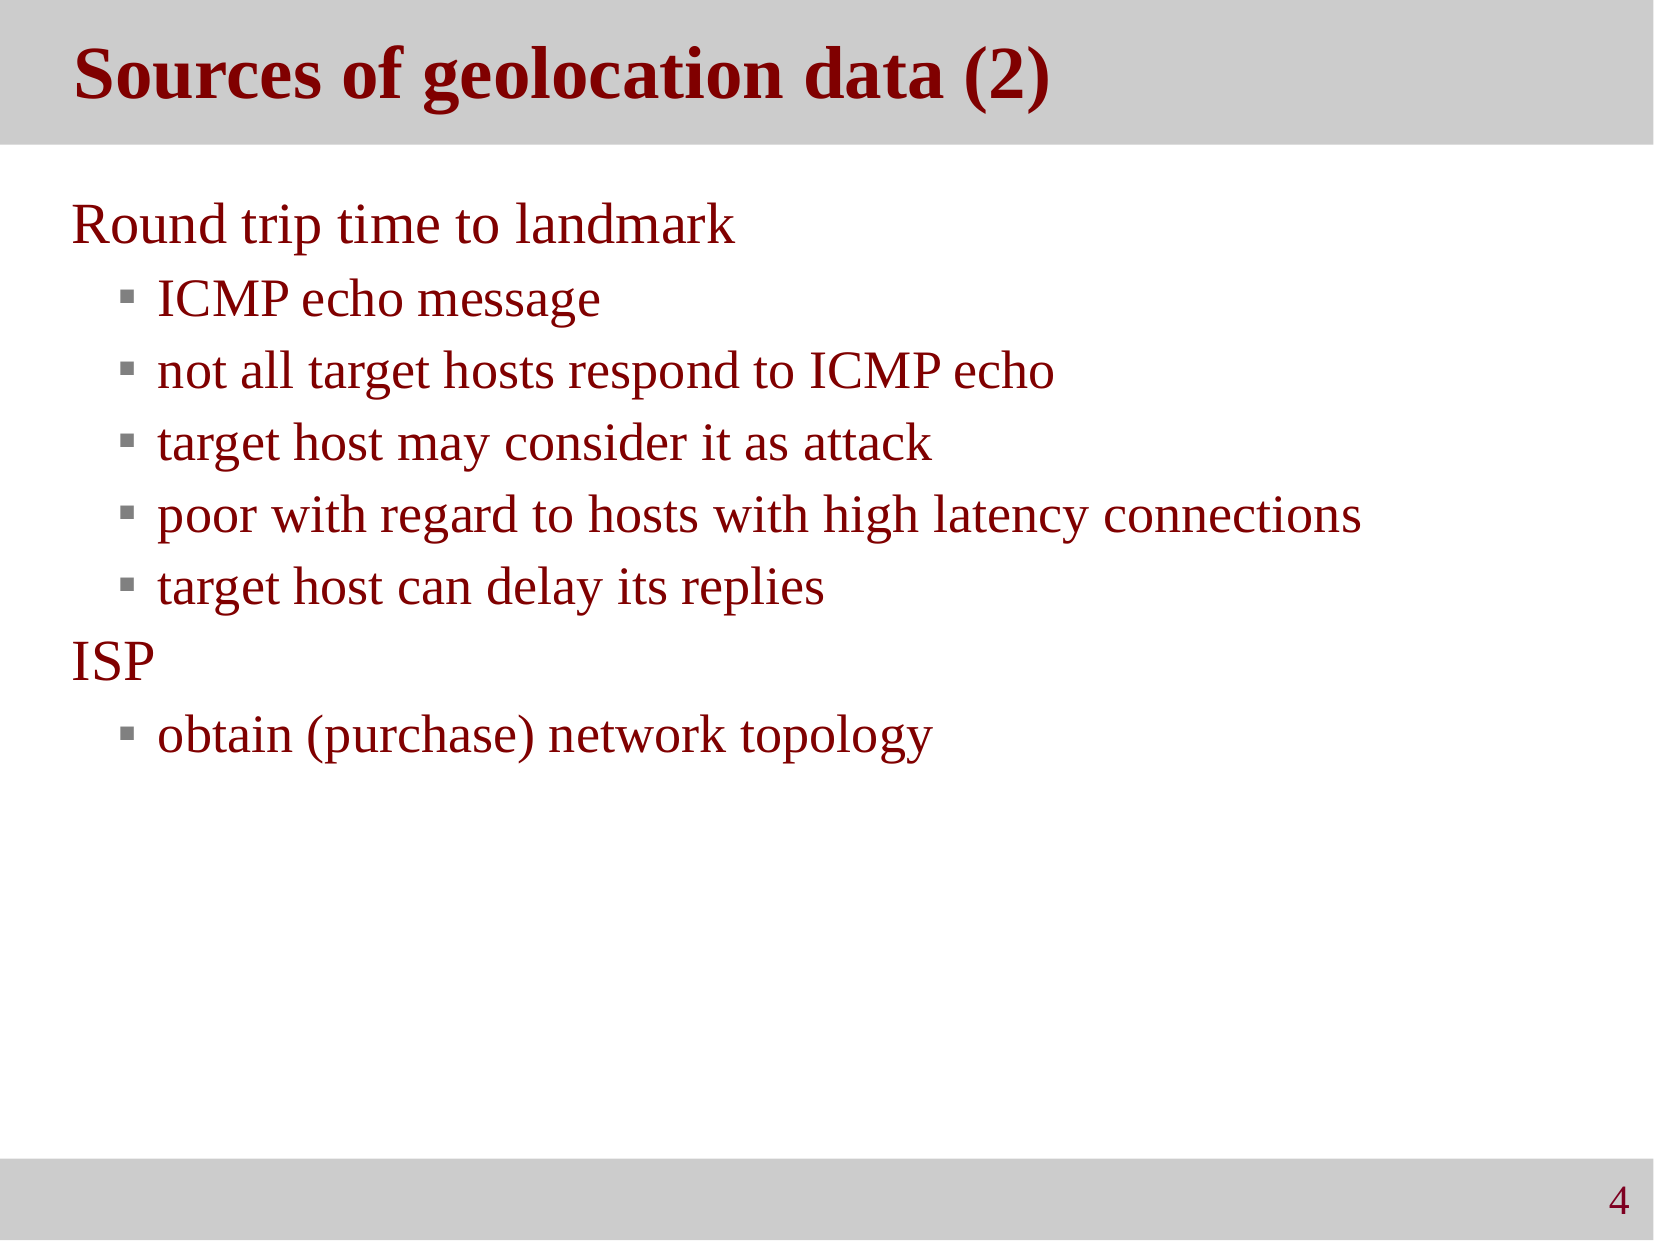

# Sources of geolocation data (2)
Round trip time to landmark
ICMP echo message
not all target hosts respond to ICMP echo
target host may consider it as attack
poor with regard to hosts with high latency connections
target host can delay its replies
ISP
obtain (purchase) network topology